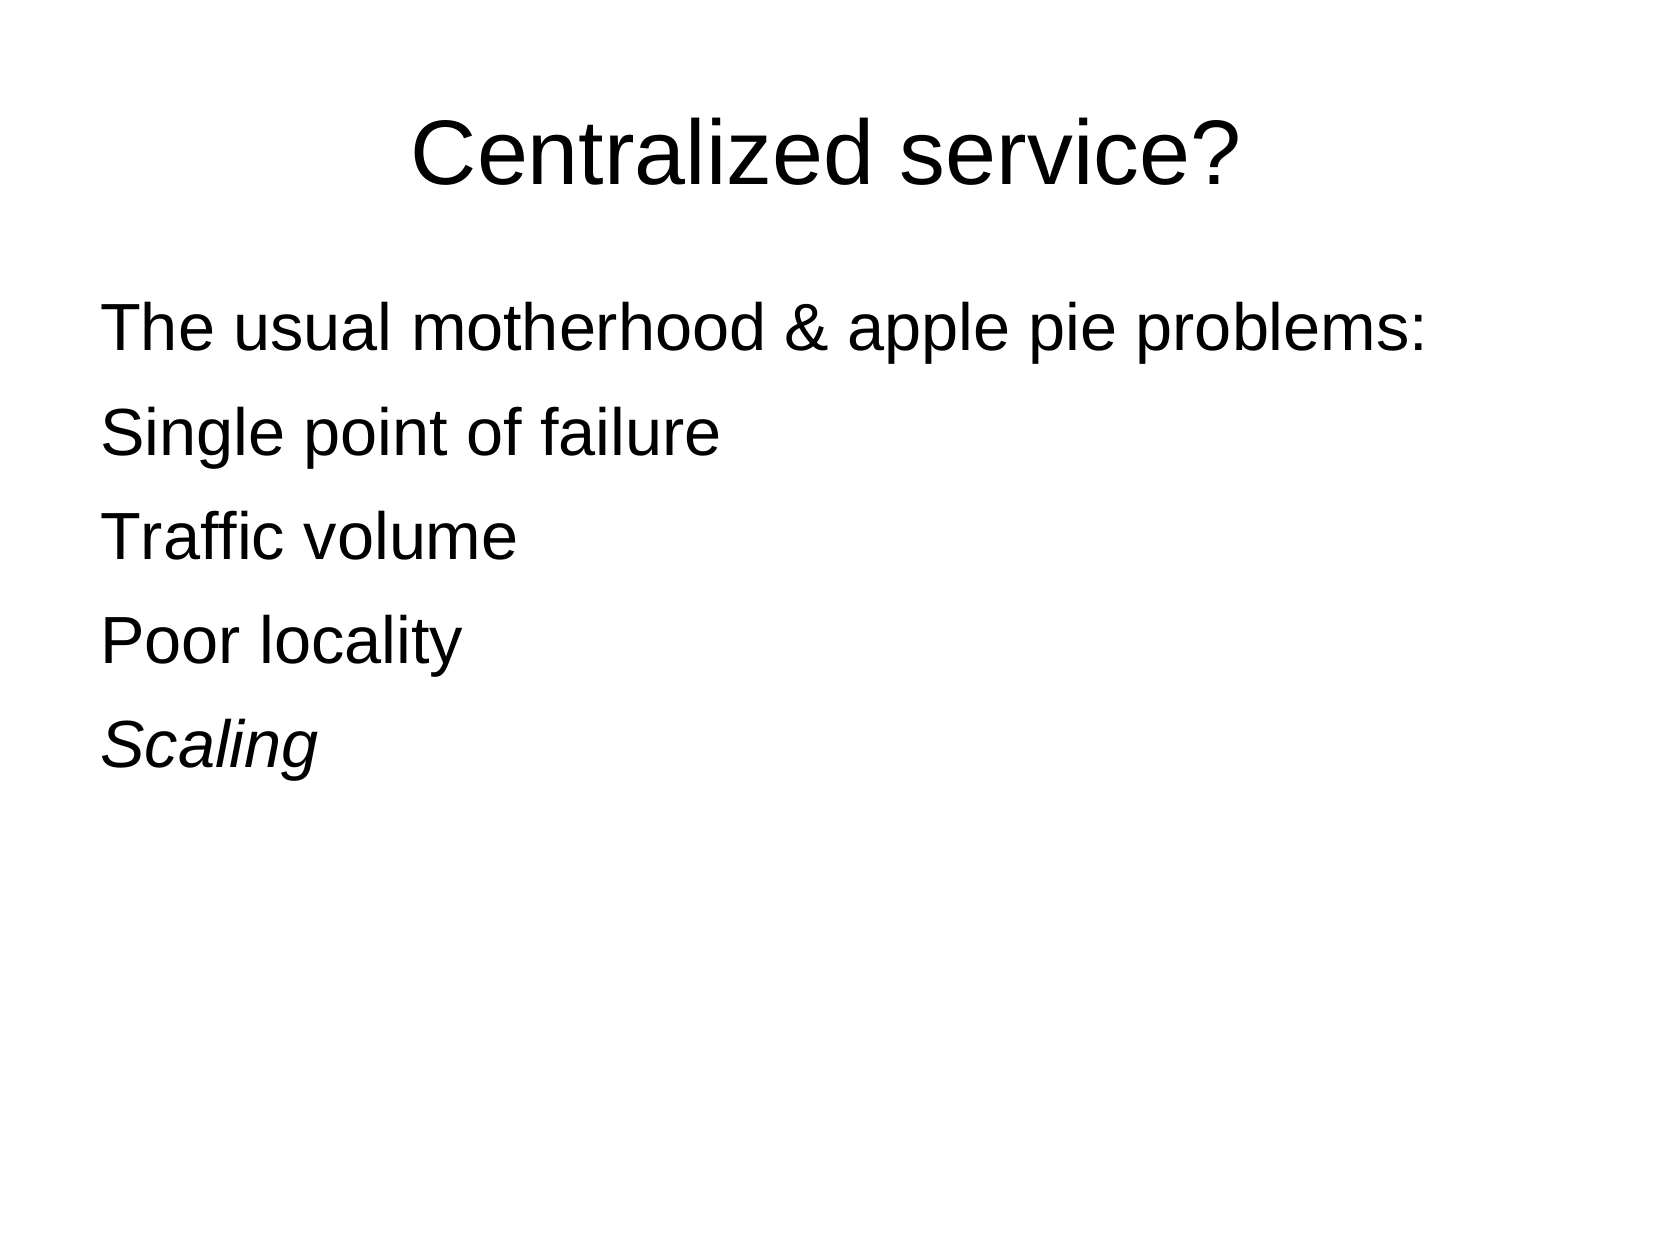

# Centralized service?
The usual motherhood & apple pie problems:
Single point of failure
Traffic volume
Poor locality
Scaling